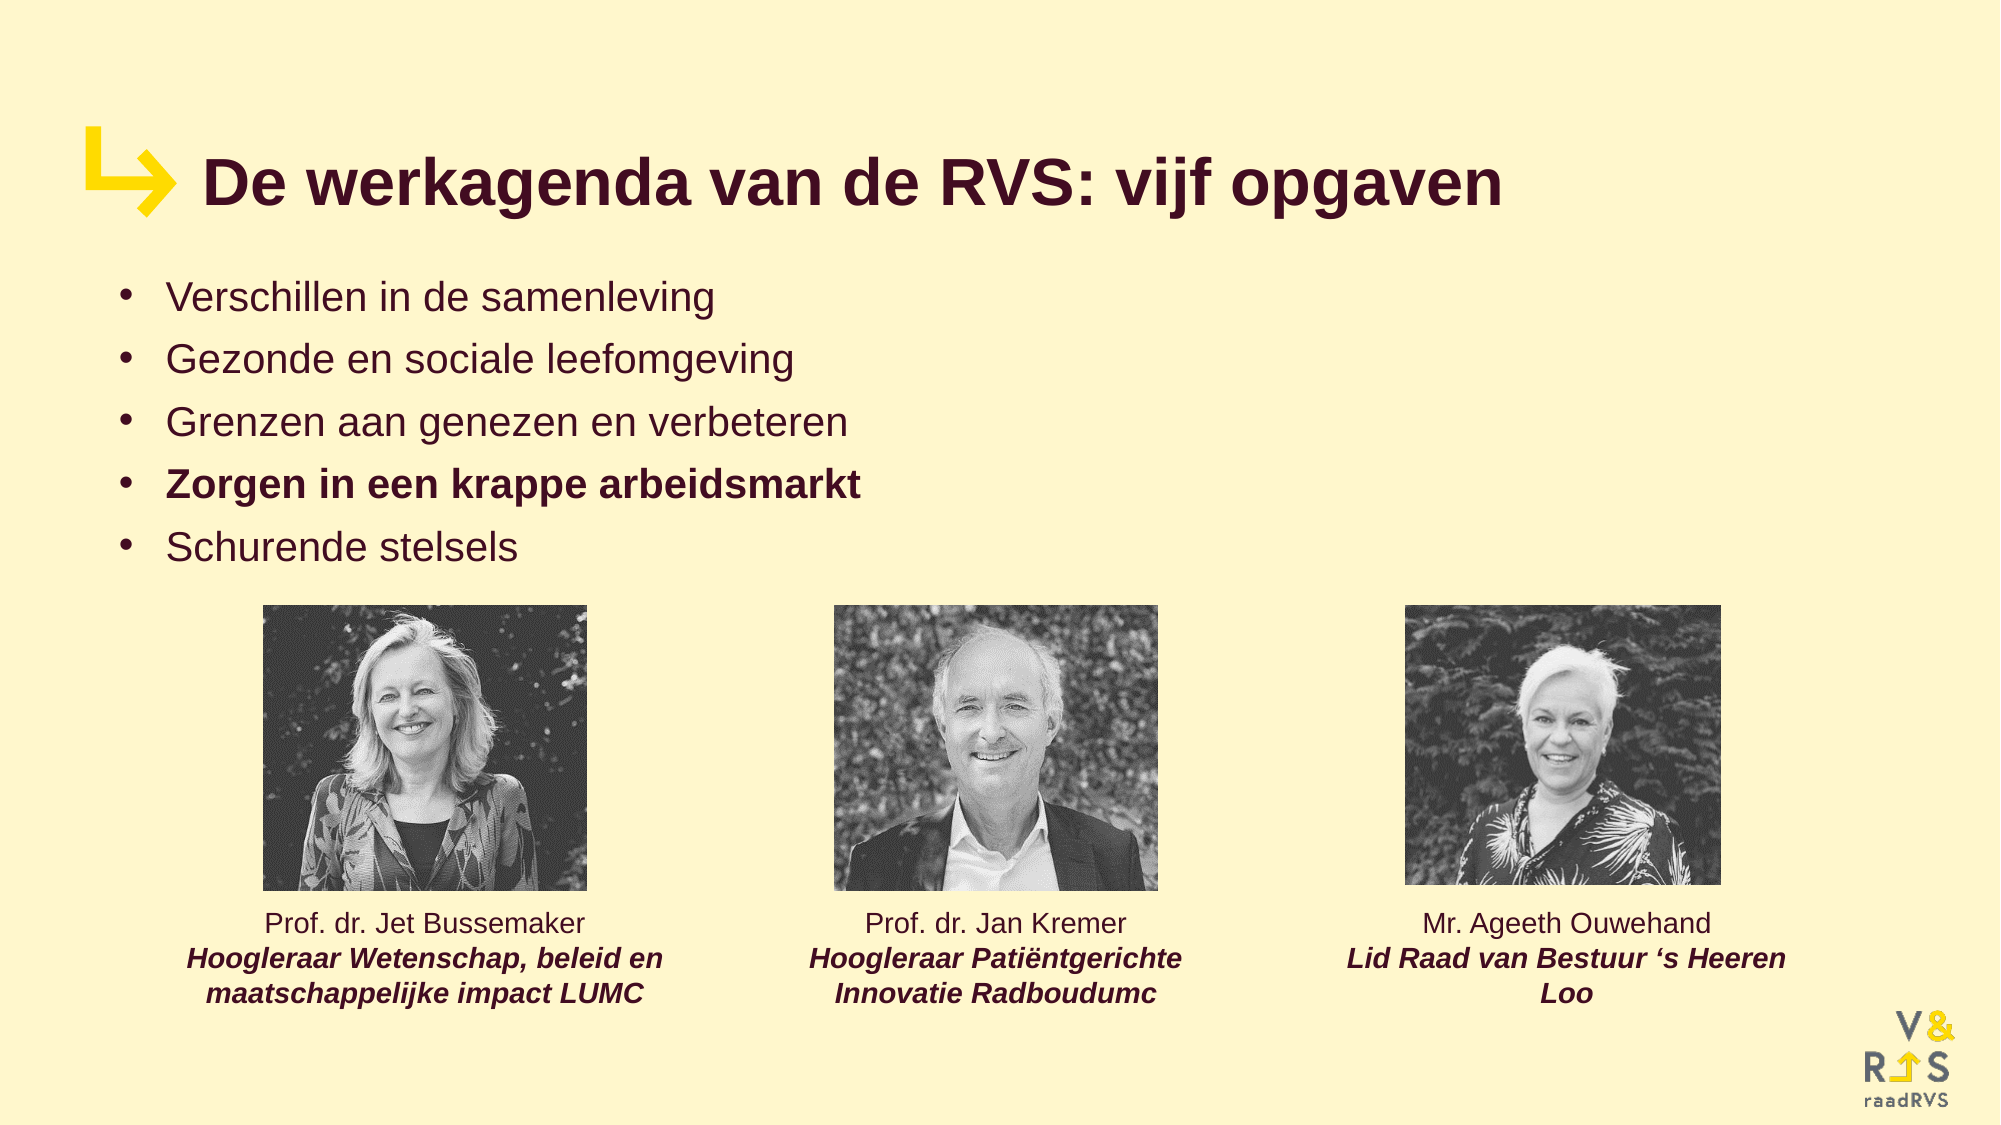

# De werkagenda van de RVS: vijf opgaven
Verschillen in de samenleving
Gezonde en sociale leefomgeving
Grenzen aan genezen en verbeteren
Zorgen in een krappe arbeidsmarkt
Schurende stelsels
Prof. dr. Jet Bussemaker
Hoogleraar Wetenschap, beleid en maatschappelijke impact LUMC
Prof. dr. Jan Kremer
Hoogleraar Patiëntgerichte Innovatie Radboudumc
Mr. Ageeth Ouwehand
Lid Raad van Bestuur ‘s Heeren Loo